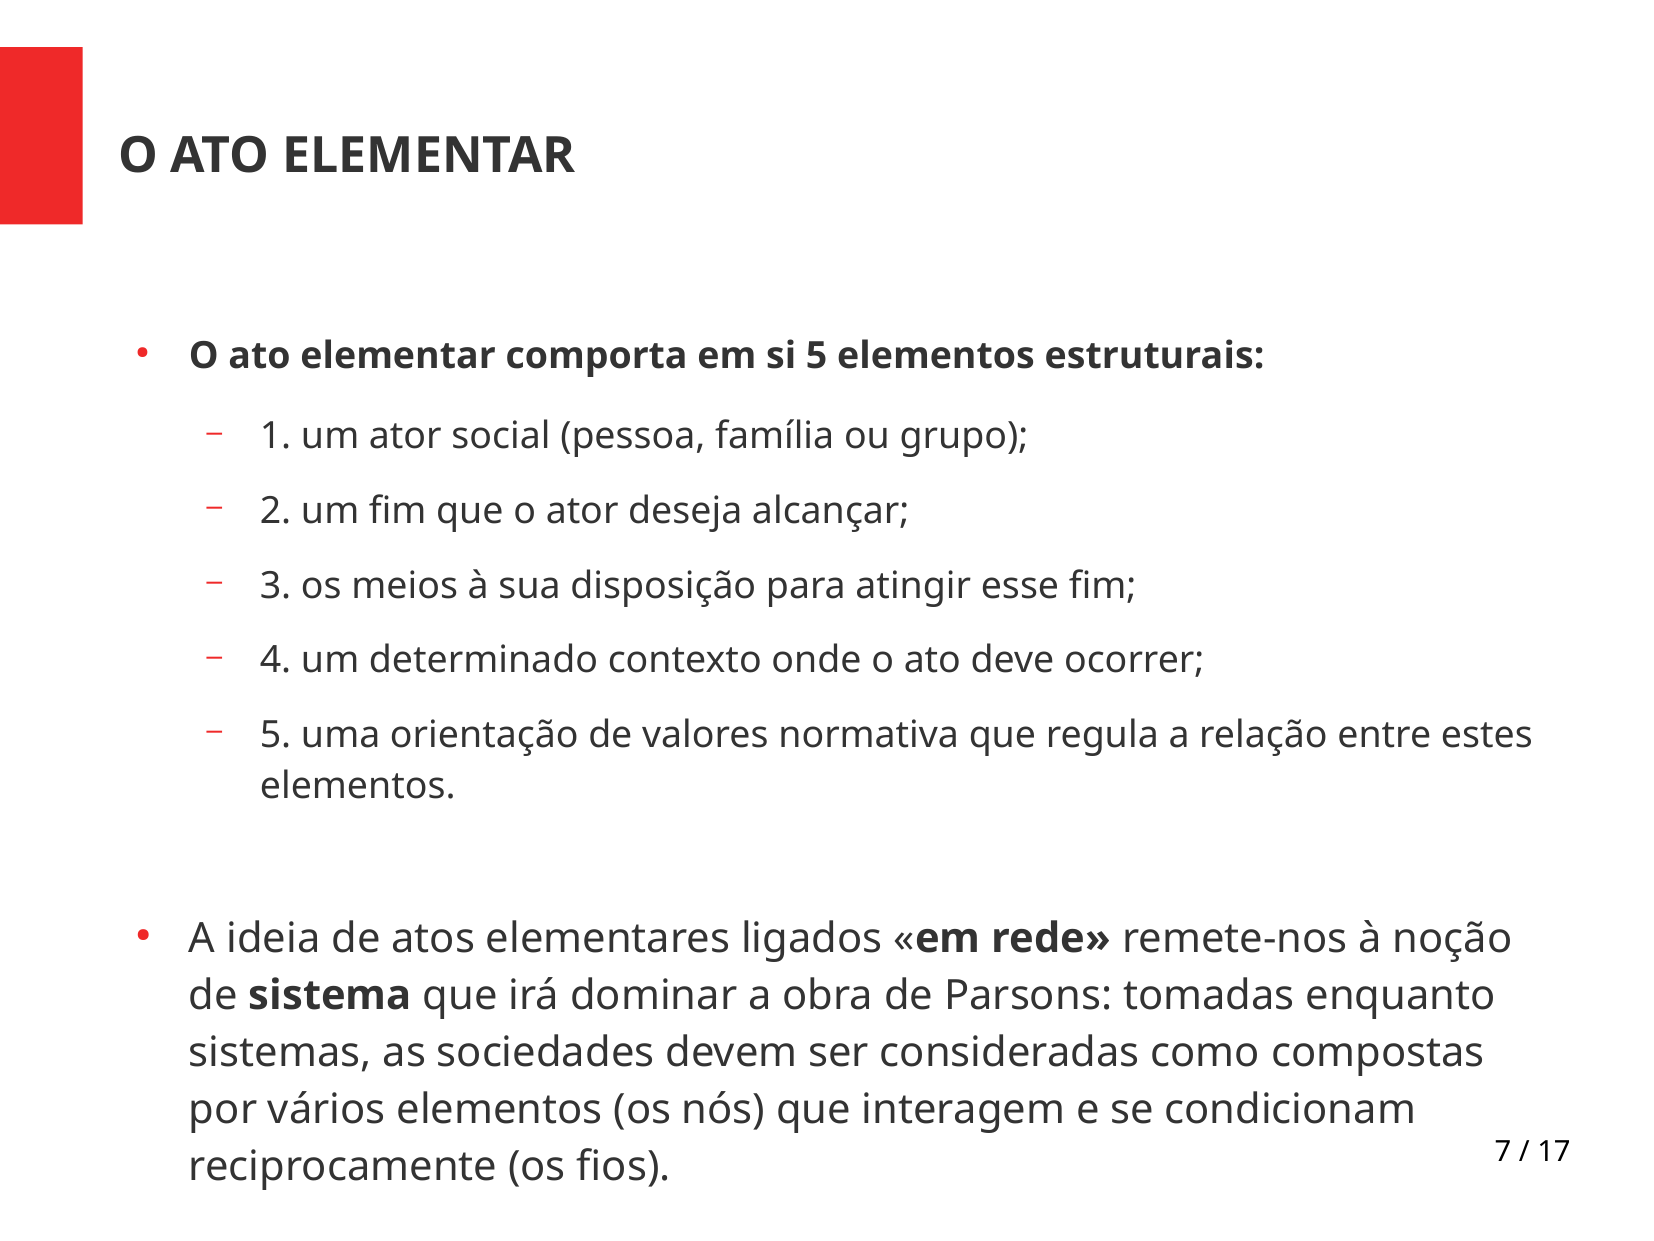

O ATO ELEMENTAR
# O ato elementar comporta em si 5 elementos estruturais:
1. um ator social (pessoa, família ou grupo);
2. um fim que o ator deseja alcançar;
3. os meios à sua disposição para atingir esse fim;
4. um determinado contexto onde o ato deve ocorrer;
5. uma orientação de valores normativa que regula a relação entre estes elementos.
A ideia de atos elementares ligados «em rede» remete-nos à noção de sistema que irá dominar a obra de Parsons: tomadas enquanto sistemas, as sociedades devem ser consideradas como compostas por vários elementos (os nós) que interagem e se condicionam reciprocamente (os fios).
7